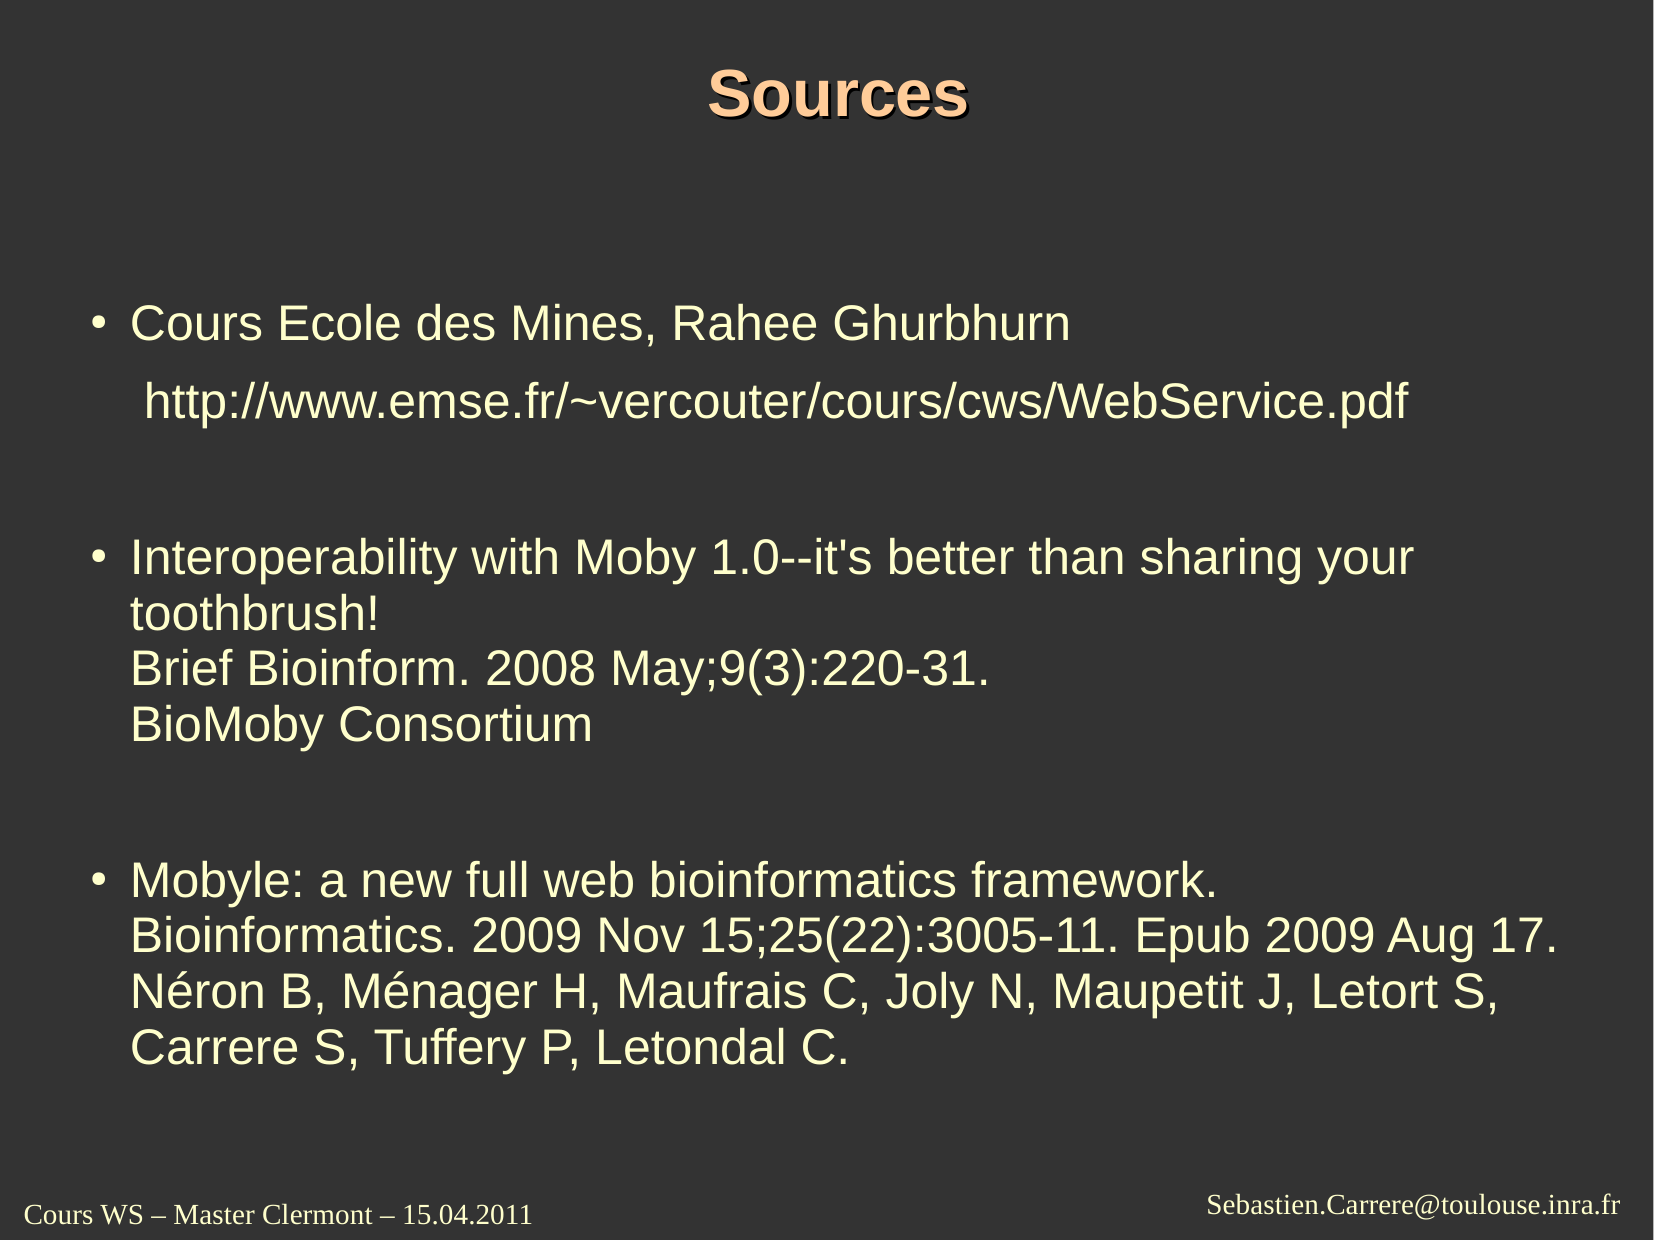

# Sources
Cours Ecole des Mines, Rahee Ghurbhurn
 http://www.emse.fr/~vercouter/cours/cws/WebService.pdf
Interoperability with Moby 1.0--it's better than sharing your toothbrush!
Brief Bioinform. 2008 May;9(3):220-31.
BioMoby Consortium
Mobyle: a new full web bioinformatics framework.
Bioinformatics. 2009 Nov 15;25(22):3005-11. Epub 2009 Aug 17.
Néron B, Ménager H, Maufrais C, Joly N, Maupetit J, Letort S, Carrere S, Tuffery P, Letondal C.